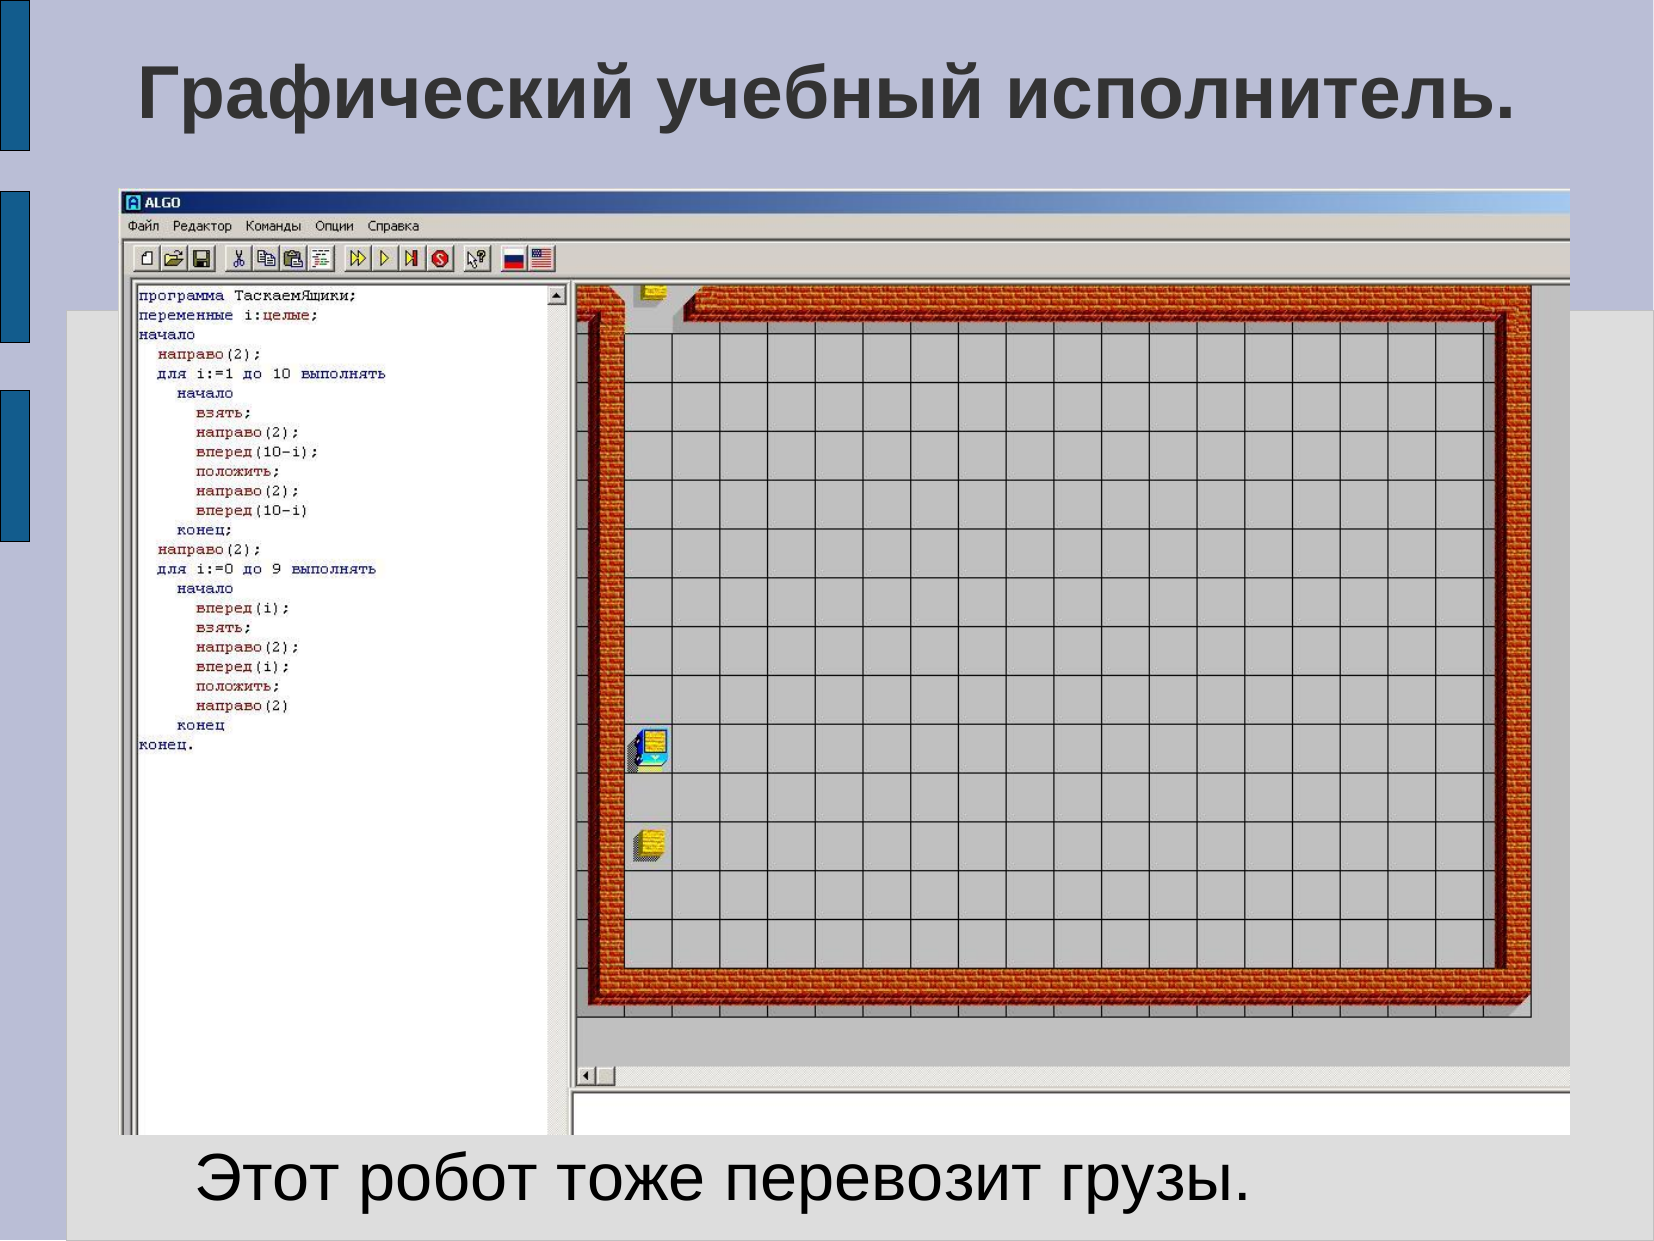

# Графический учебный исполнитель.
Этот робот тоже перевозит грузы.